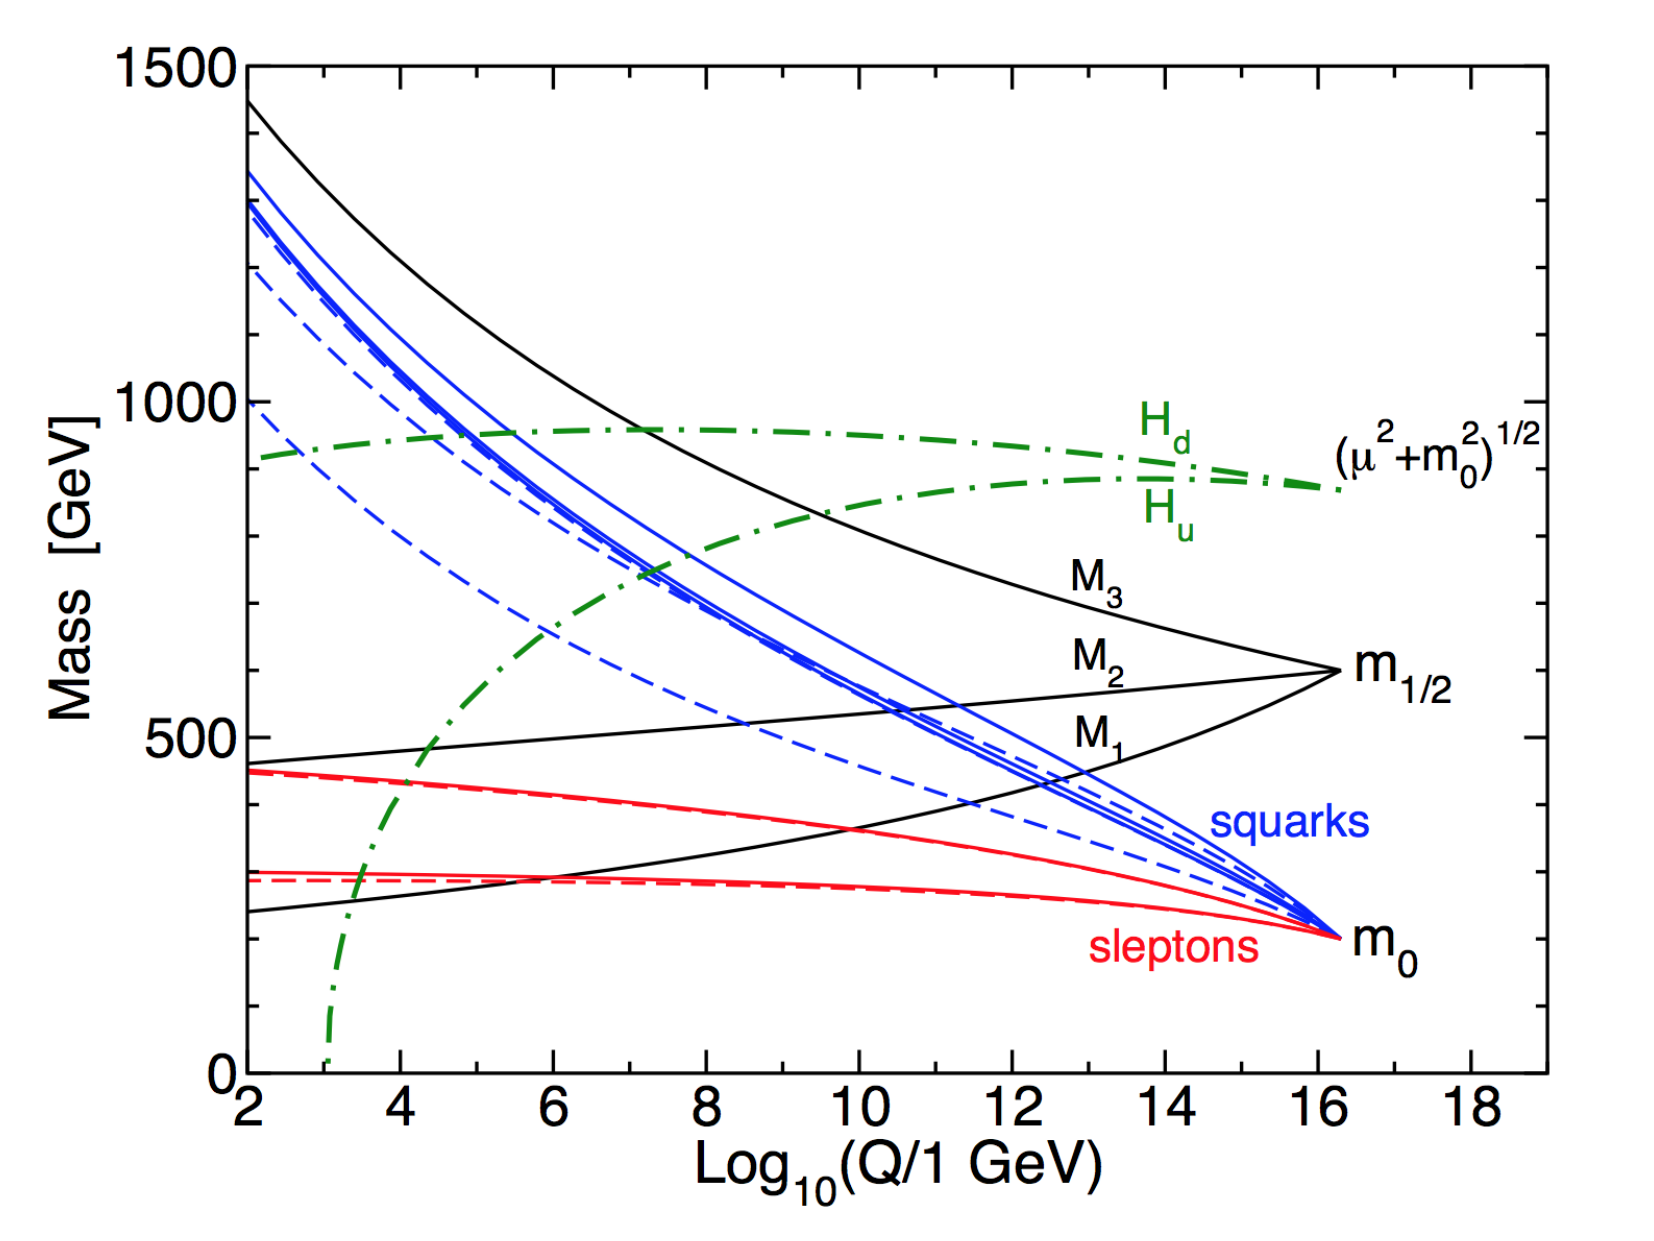

# Soft masses in the MSSM
/ Are Raklev / 30.10.13
FYS5190/FYS9190
3